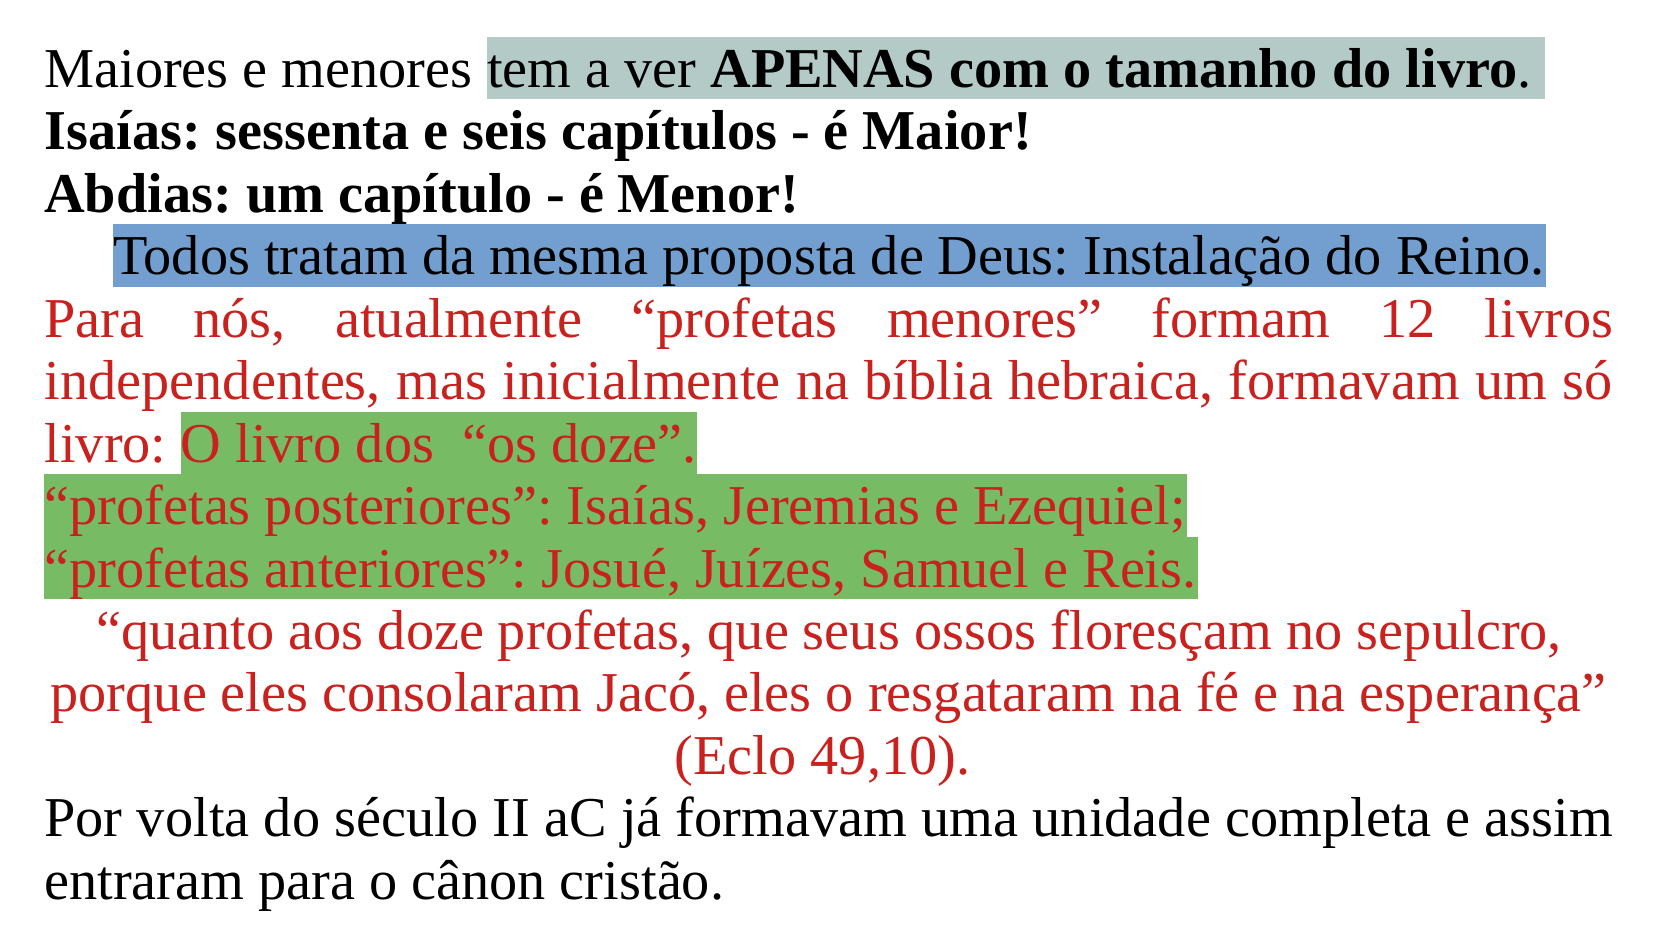

Maiores e menores tem a ver APENAS com o tamanho do livro.
Isaías: sessenta e seis capítulos - é Maior!
Abdias: um capítulo - é Menor!
Todos tratam da mesma proposta de Deus: Instalação do Reino.
Para nós, atualmente “profetas menores” formam 12 livros independentes, mas inicialmente na bíblia hebraica, formavam um só livro: O livro dos “os doze”.
“profetas posteriores”: Isaías, Jeremias e Ezequiel;
“profetas anteriores”: Josué, Juízes, Samuel e Reis.
“quanto aos doze profetas, que seus ossos floresçam no sepulcro, porque eles consolaram Jacó, eles o resgataram na fé e na esperança” (Eclo 49,10).
Por volta do século II aC já formavam uma unidade completa e assim entraram para o cânon cristão.